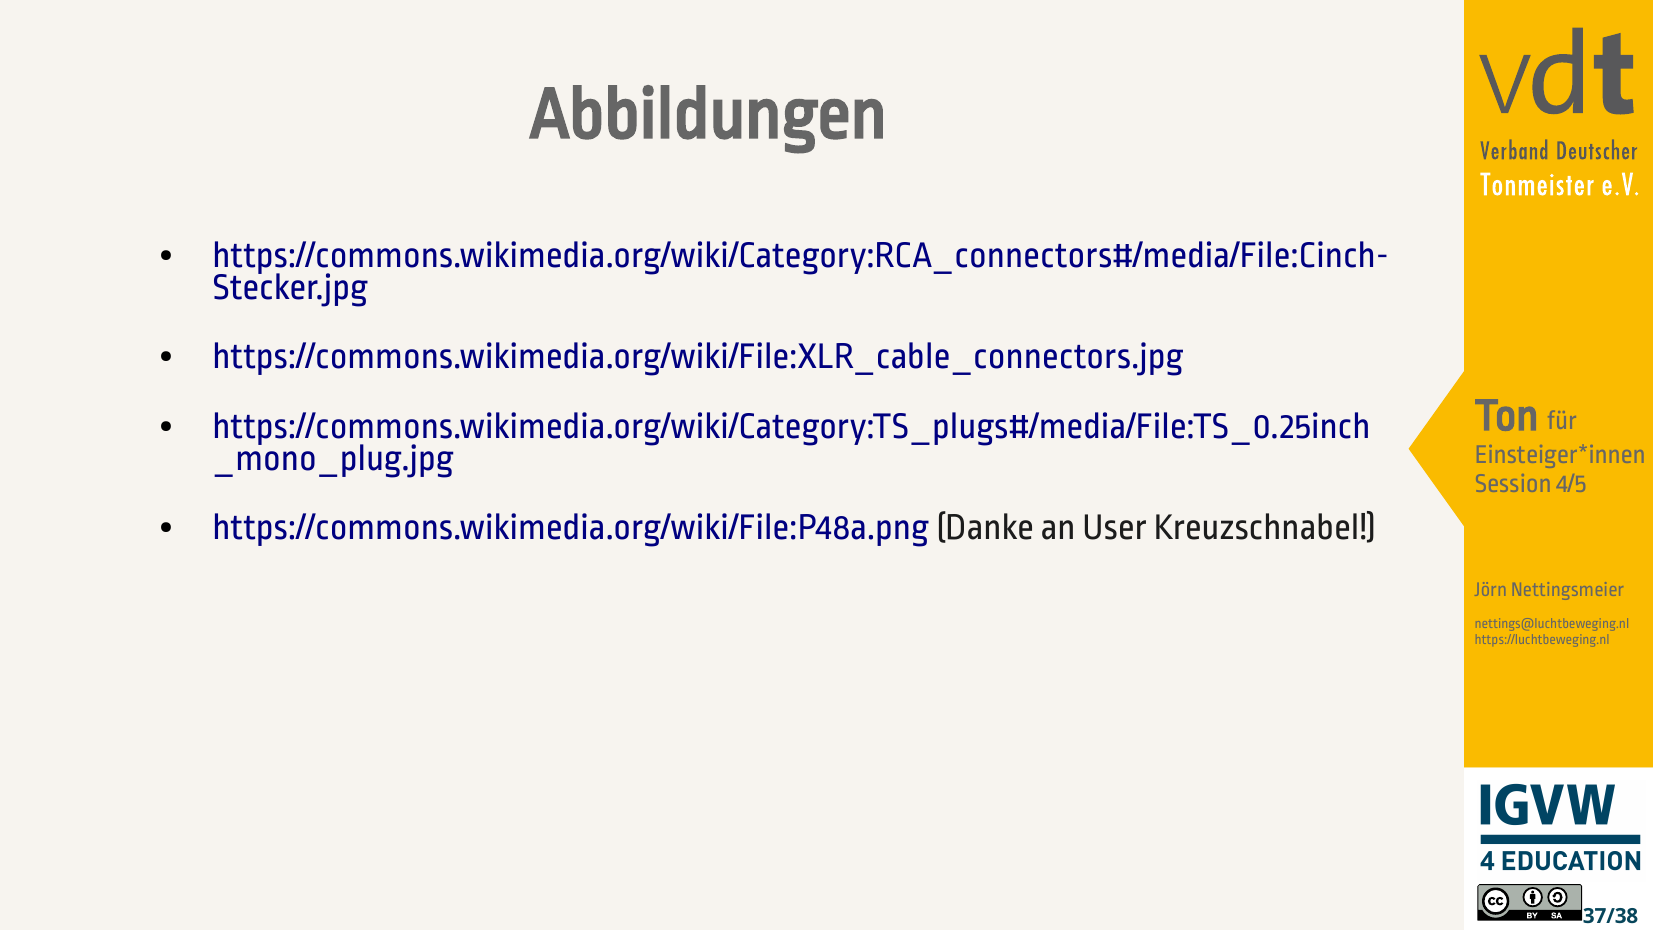

# Abbildungen
https://commons.wikimedia.org/wiki/Category:RCA_connectors#/media/File:Cinch-Stecker.jpg
https://commons.wikimedia.org/wiki/File:XLR_cable_connectors.jpg
https://commons.wikimedia.org/wiki/Category:TS_plugs#/media/File:TS_0.25inch_mono_plug.jpg
https://commons.wikimedia.org/wiki/File:P48a.png (Danke an User Kreuzschnabel!)